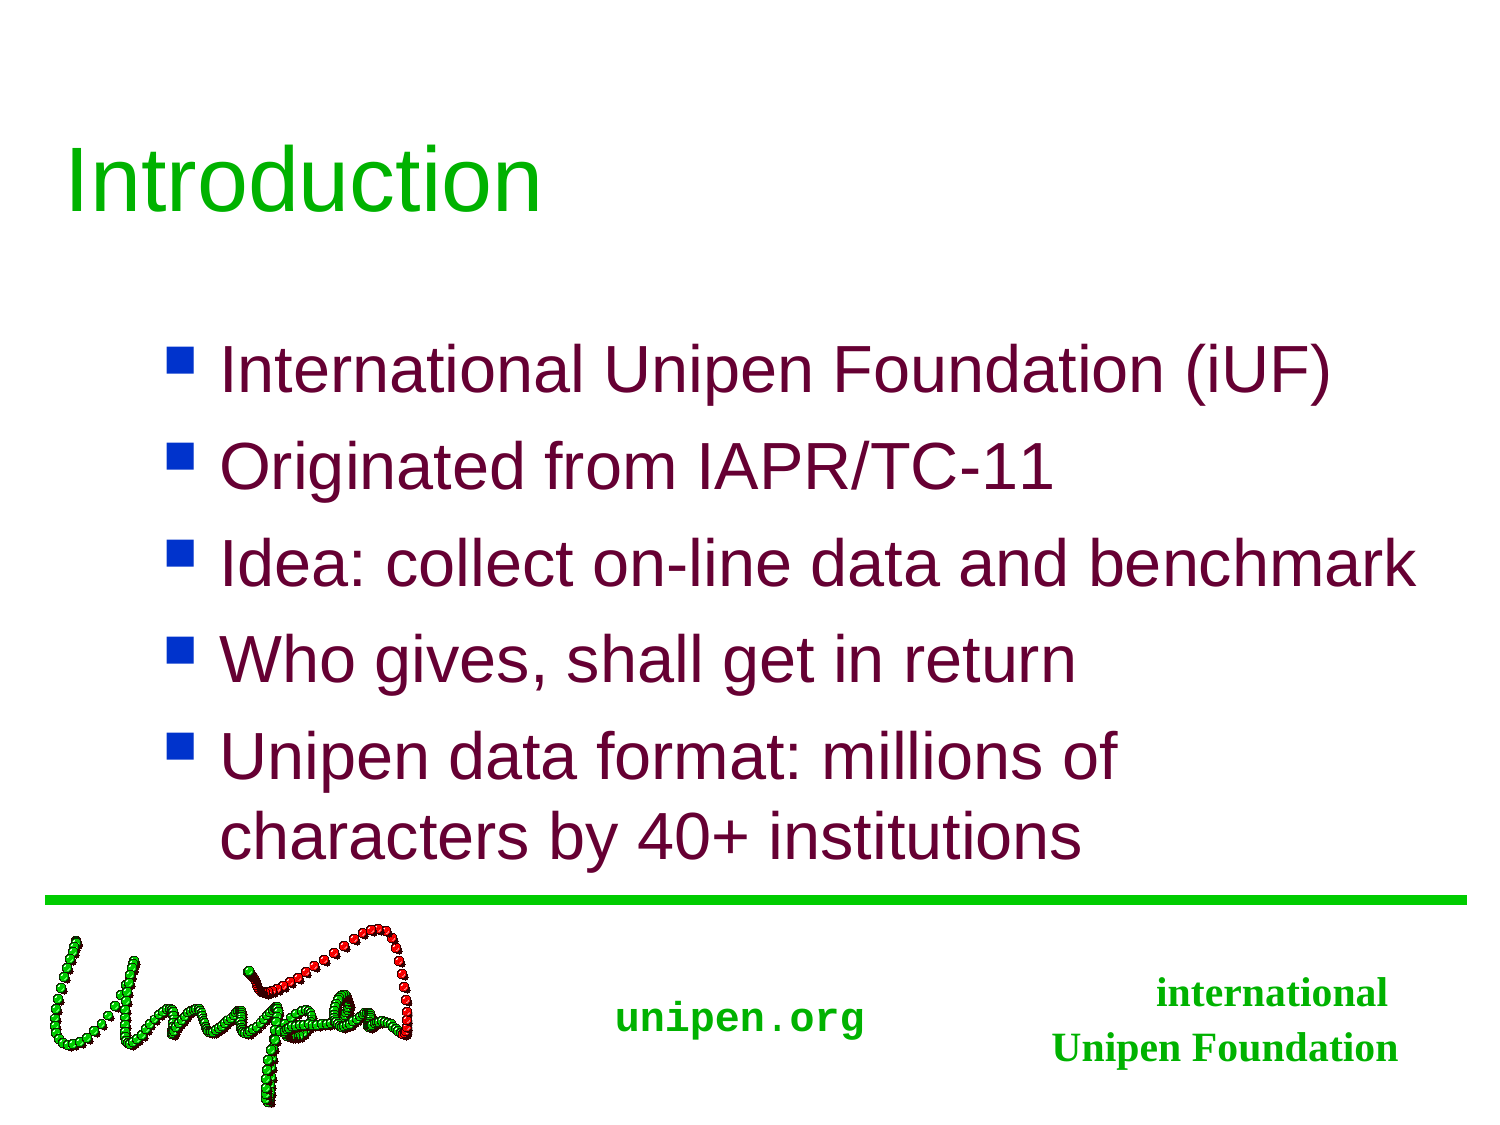

# Introduction
International Unipen Foundation (iUF)
Originated from IAPR/TC-11
Idea: collect on-line data and benchmark
Who gives, shall get in return
Unipen data format: millions of characters by 40+ institutions